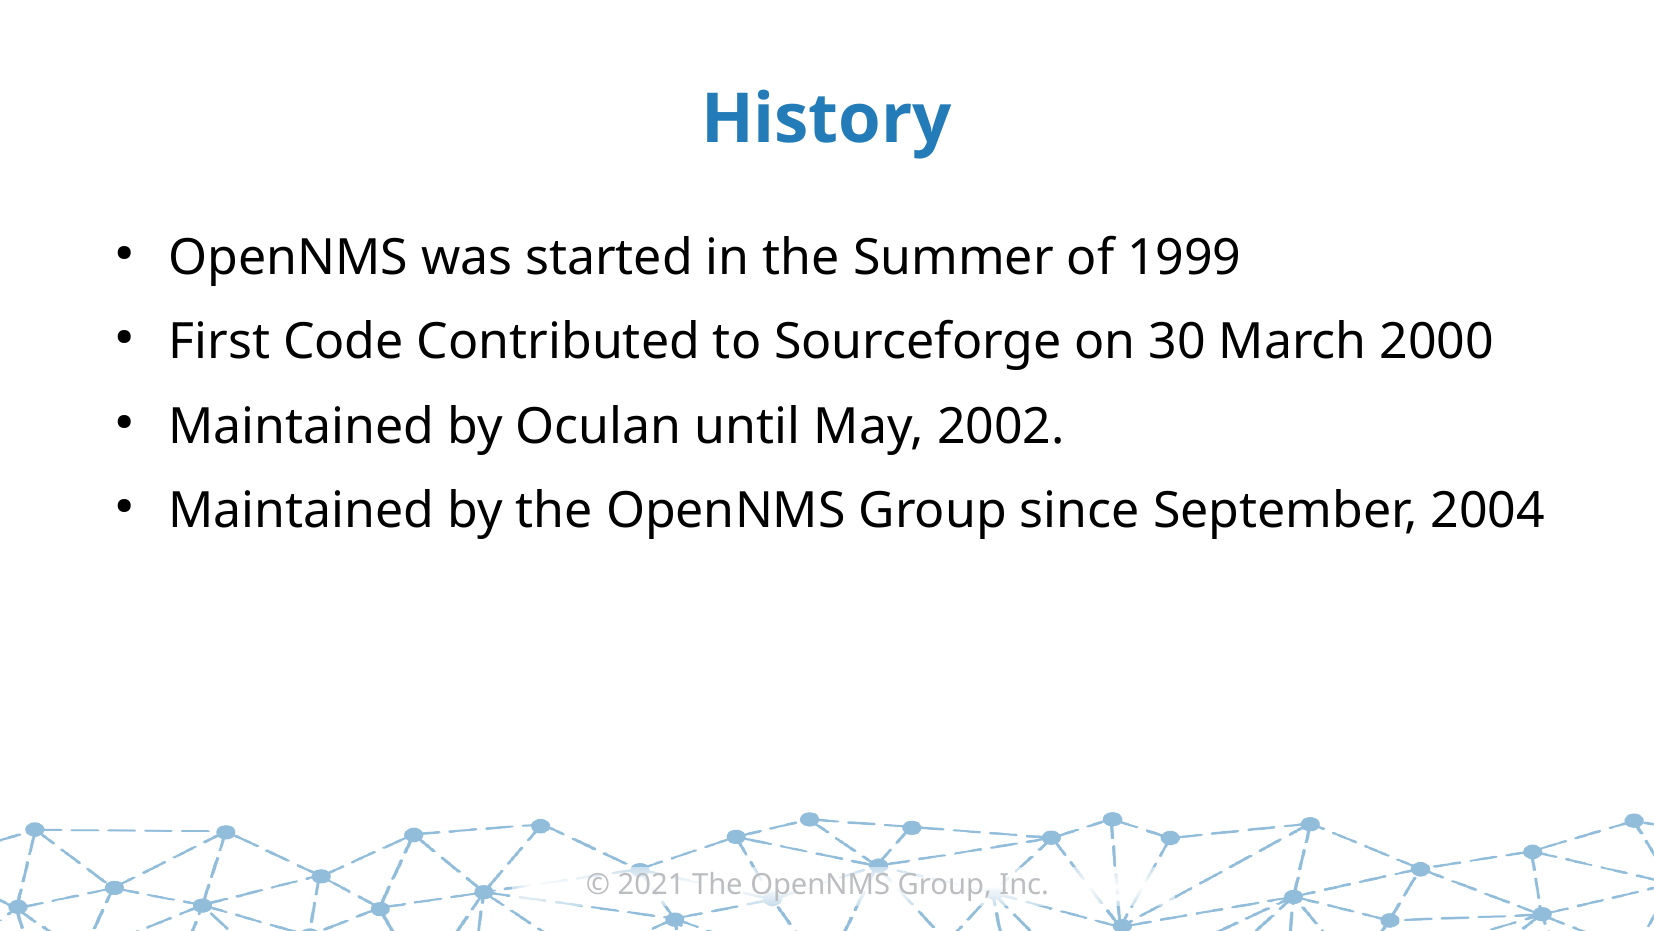

# History
OpenNMS was started in the Summer of 1999
First Code Contributed to Sourceforge on 30 March 2000
Maintained by Oculan until May, 2002.
Maintained by the OpenNMS Group since September, 2004